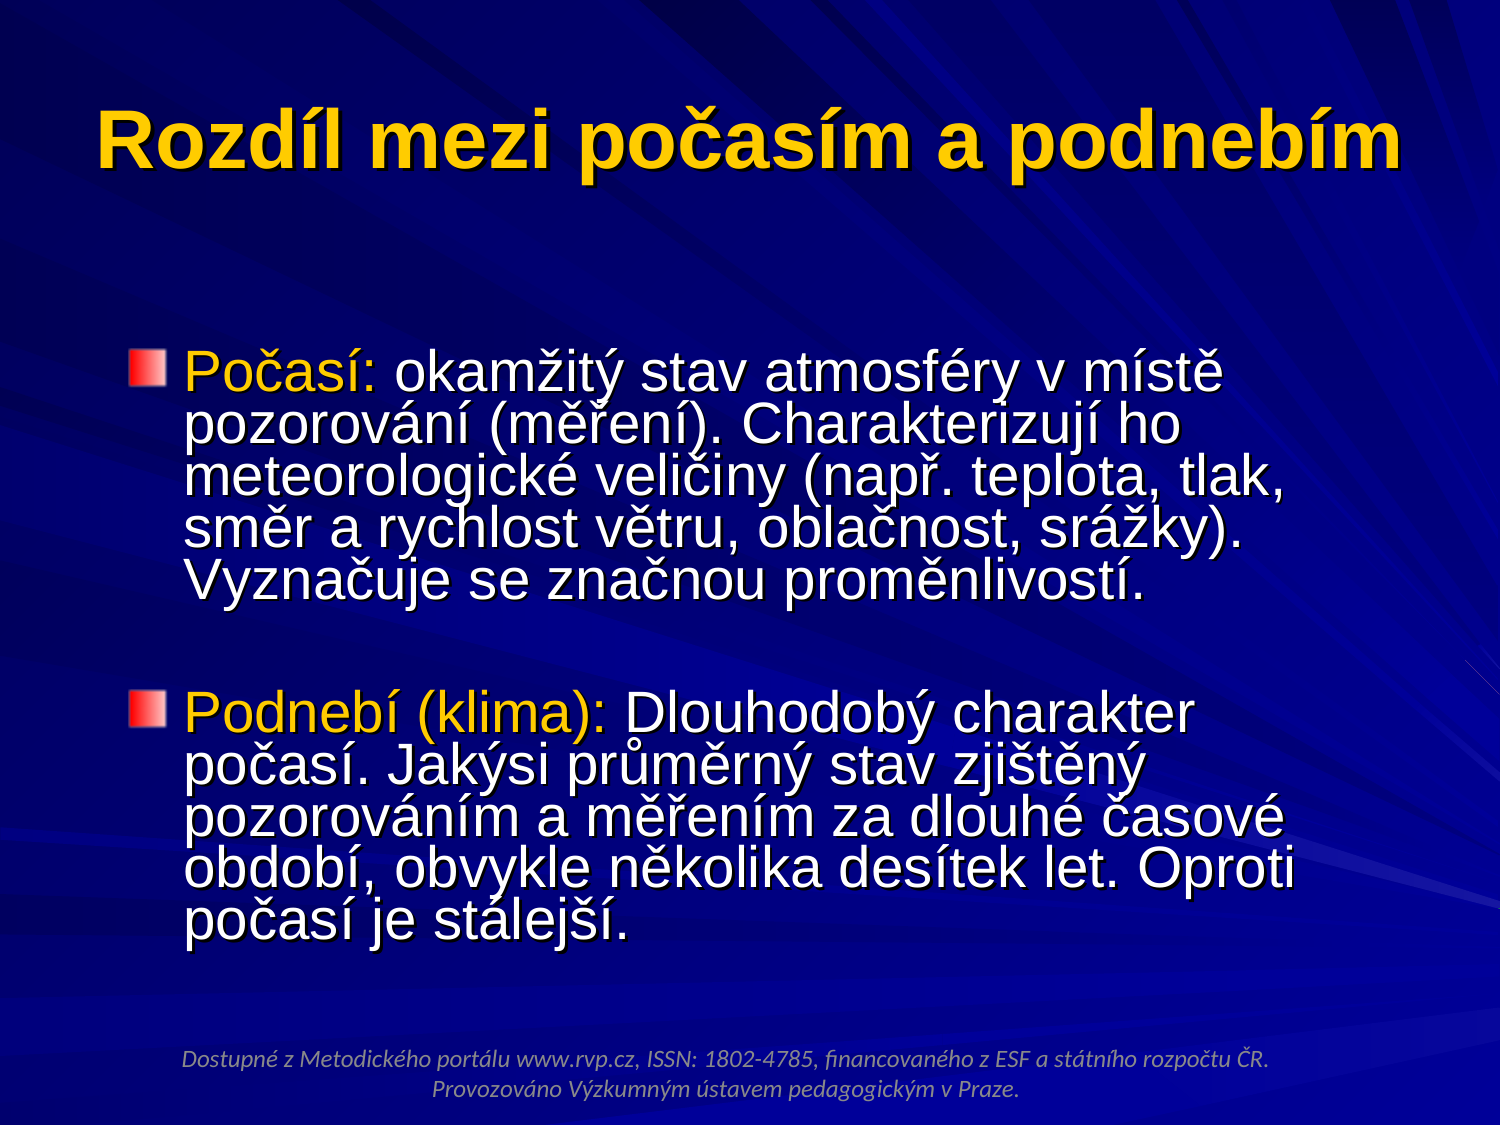

# Rozdíl mezi počasím a podnebím
Počasí: okamžitý stav atmosféry v místě pozorování (měření). Charakterizují ho meteorologické veličiny (např. teplota, tlak, směr a rychlost větru, oblačnost, srážky). Vyznačuje se značnou proměnlivostí.
Podnebí (klima): Dlouhodobý charakter počasí. Jakýsi průměrný stav zjištěný pozorováním a měřením za dlouhé časové období, obvykle několika desítek let. Oproti počasí je stálejší.
Dostupné z Metodického portálu www.rvp.cz, ISSN: 1802-4785, financovaného z ESF a státního rozpočtu ČR. Provozováno Výzkumným ústavem pedagogickým v Praze.